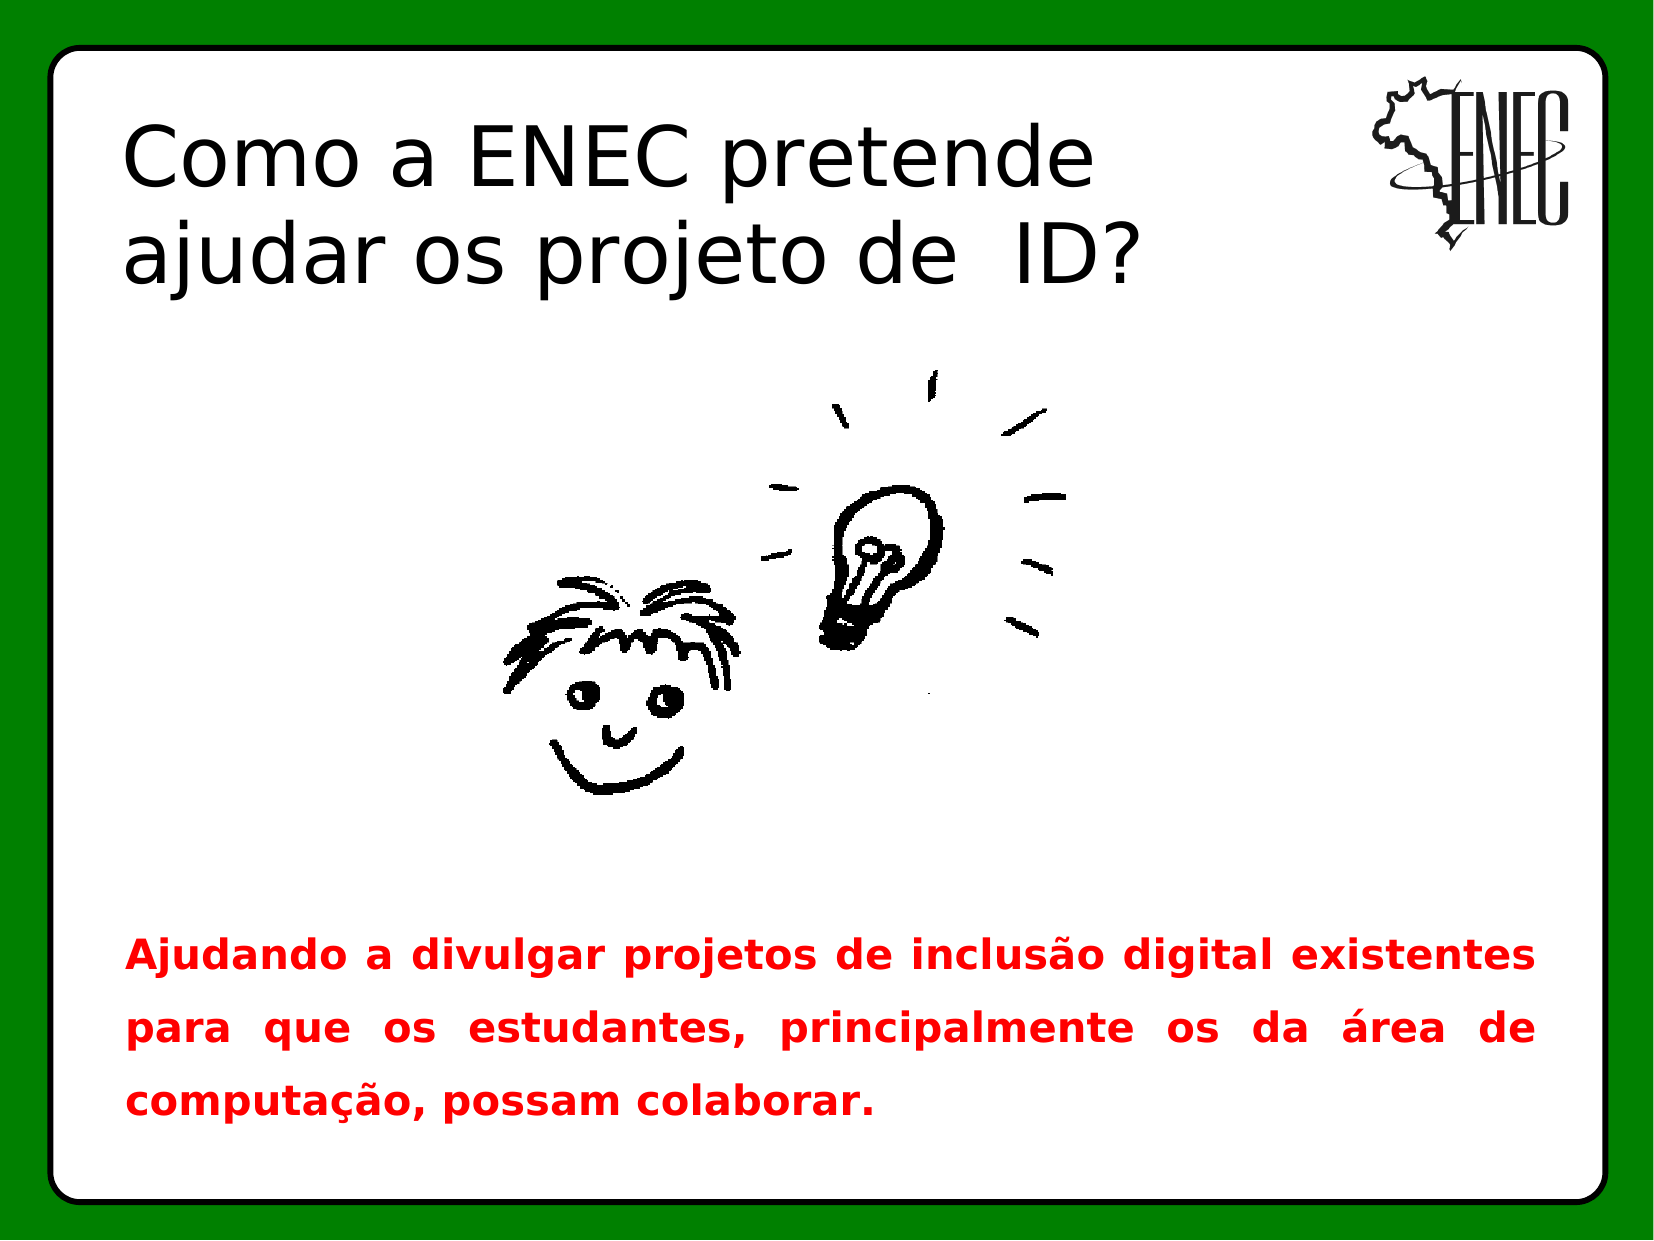

# Como a ENEC pretende ajudar os projeto de ID?
Ajudando a divulgar projetos de inclusão digital existentes para que os estudantes, principalmente os da área de computação, possam colaborar.